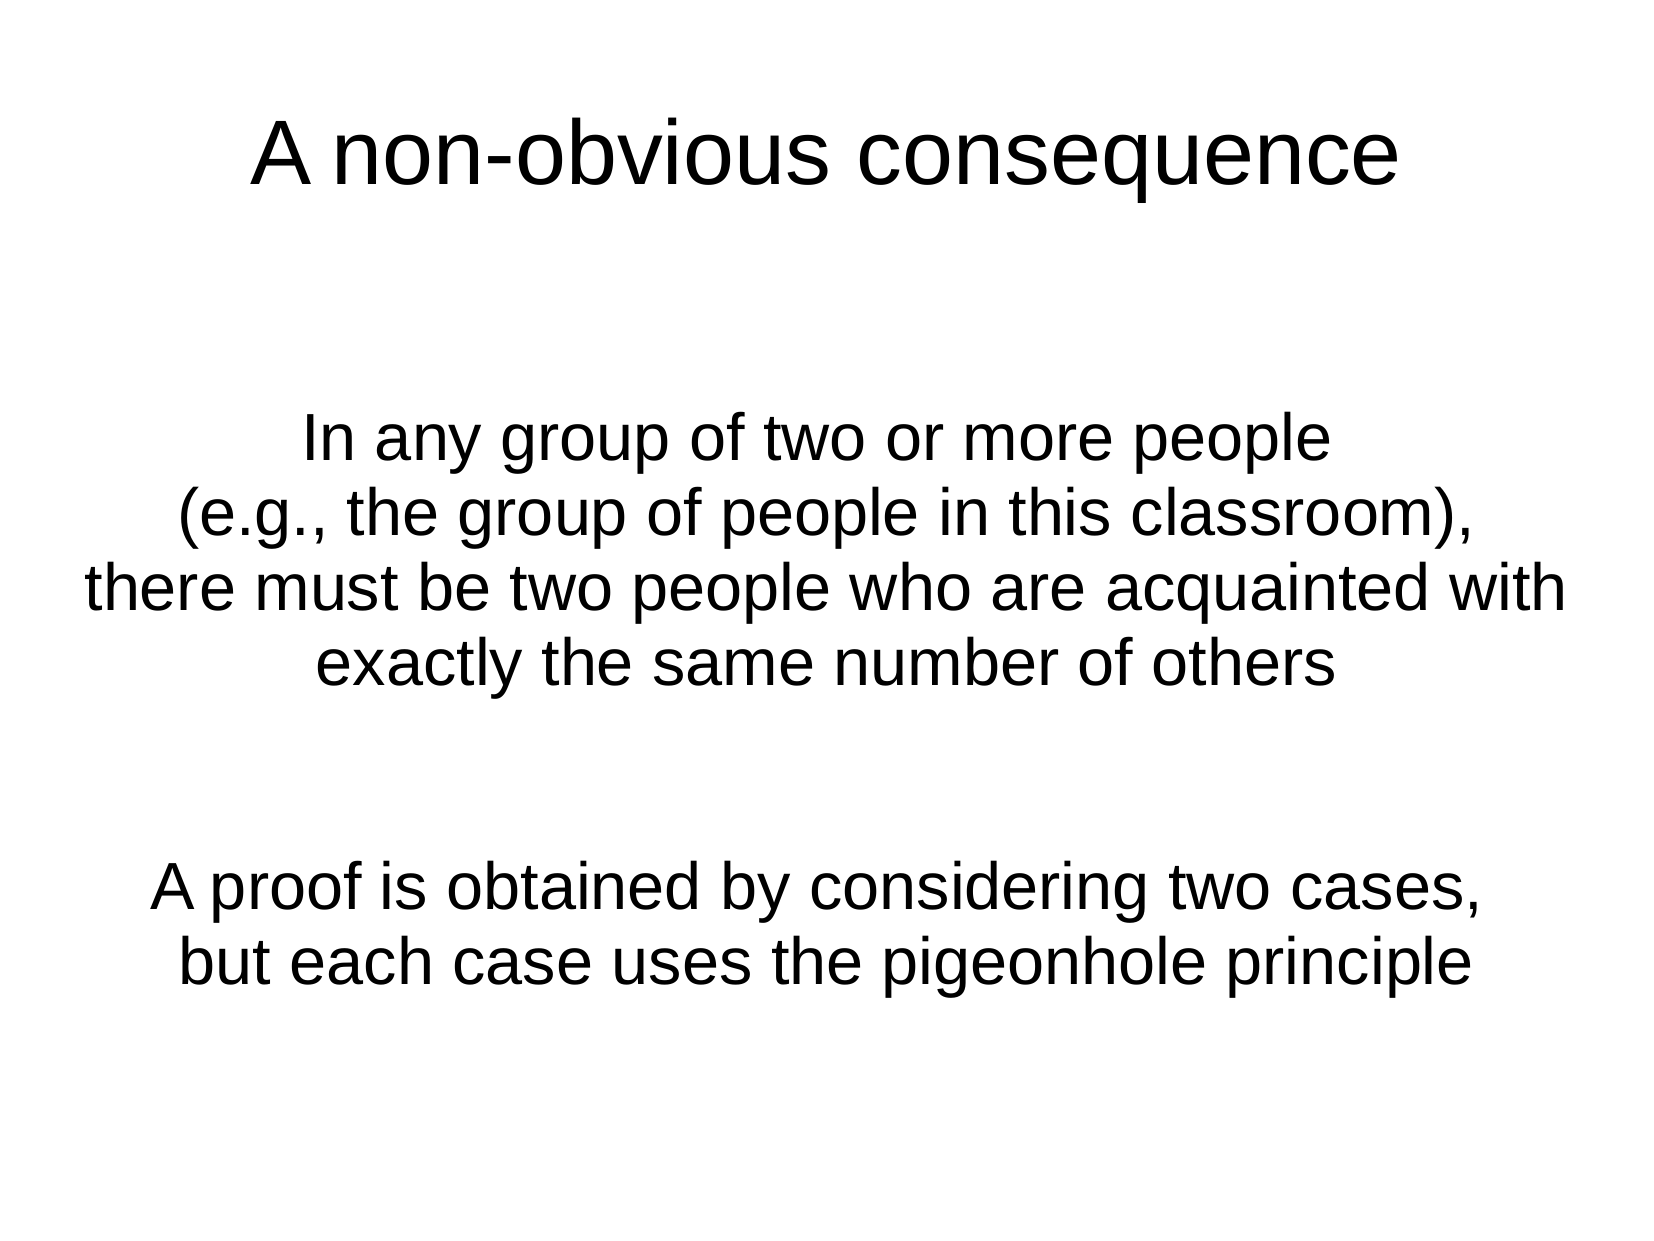

# A non-obvious consequence
In any group of two or more people
(e.g., the group of people in this classroom),
there must be two people who are acquainted with exactly the same number of others
A proof is obtained by considering two cases,
but each case uses the pigeonhole principle